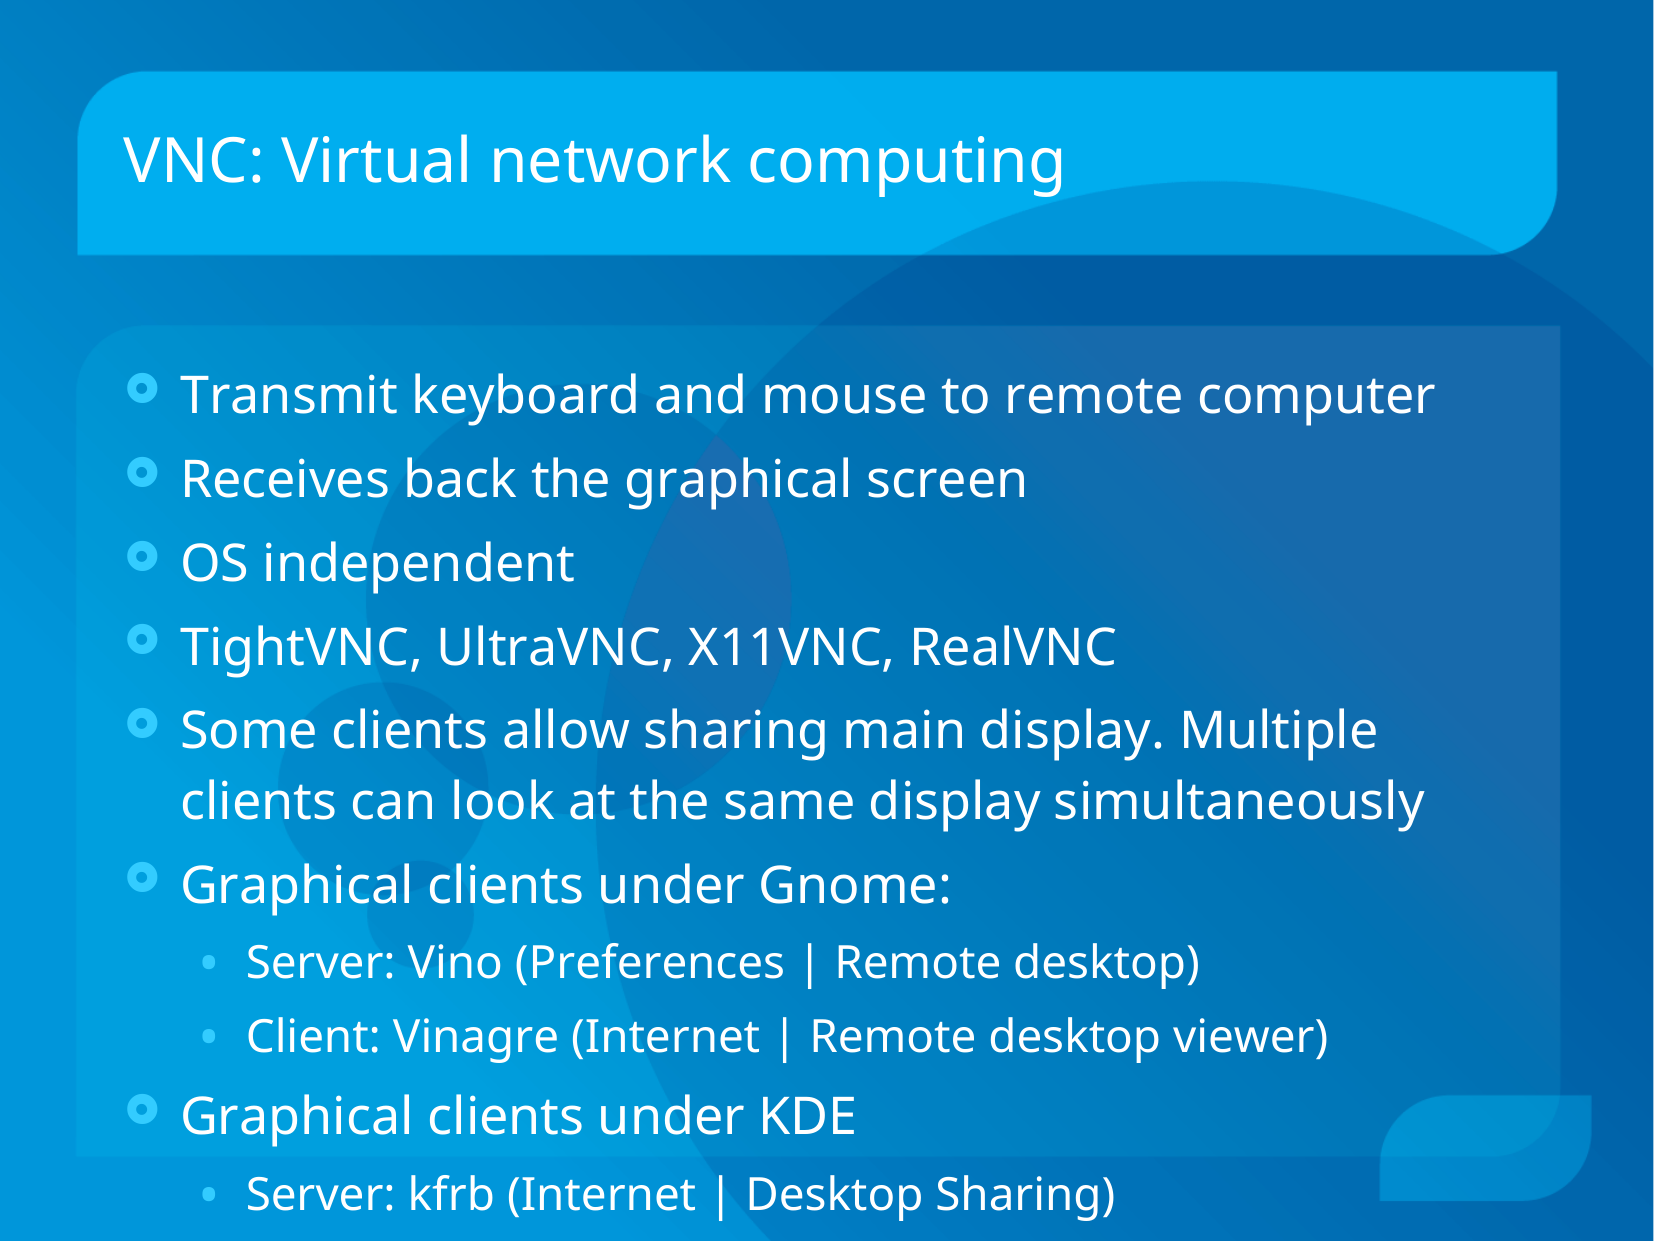

# VNC: Virtual network computing
Transmit keyboard and mouse to remote computer
Receives back the graphical screen
OS independent
TightVNC, UltraVNC, X11VNC, RealVNC
Some clients allow sharing main display. Multiple clients can look at the same display simultaneously
Graphical clients under Gnome:
Server: Vino (Preferences | Remote desktop)
Client: Vinagre (Internet | Remote desktop viewer)
Graphical clients under KDE
Server: kfrb (Internet | Desktop Sharing)
Client: krdc (Internet | Remote Desktop Client)